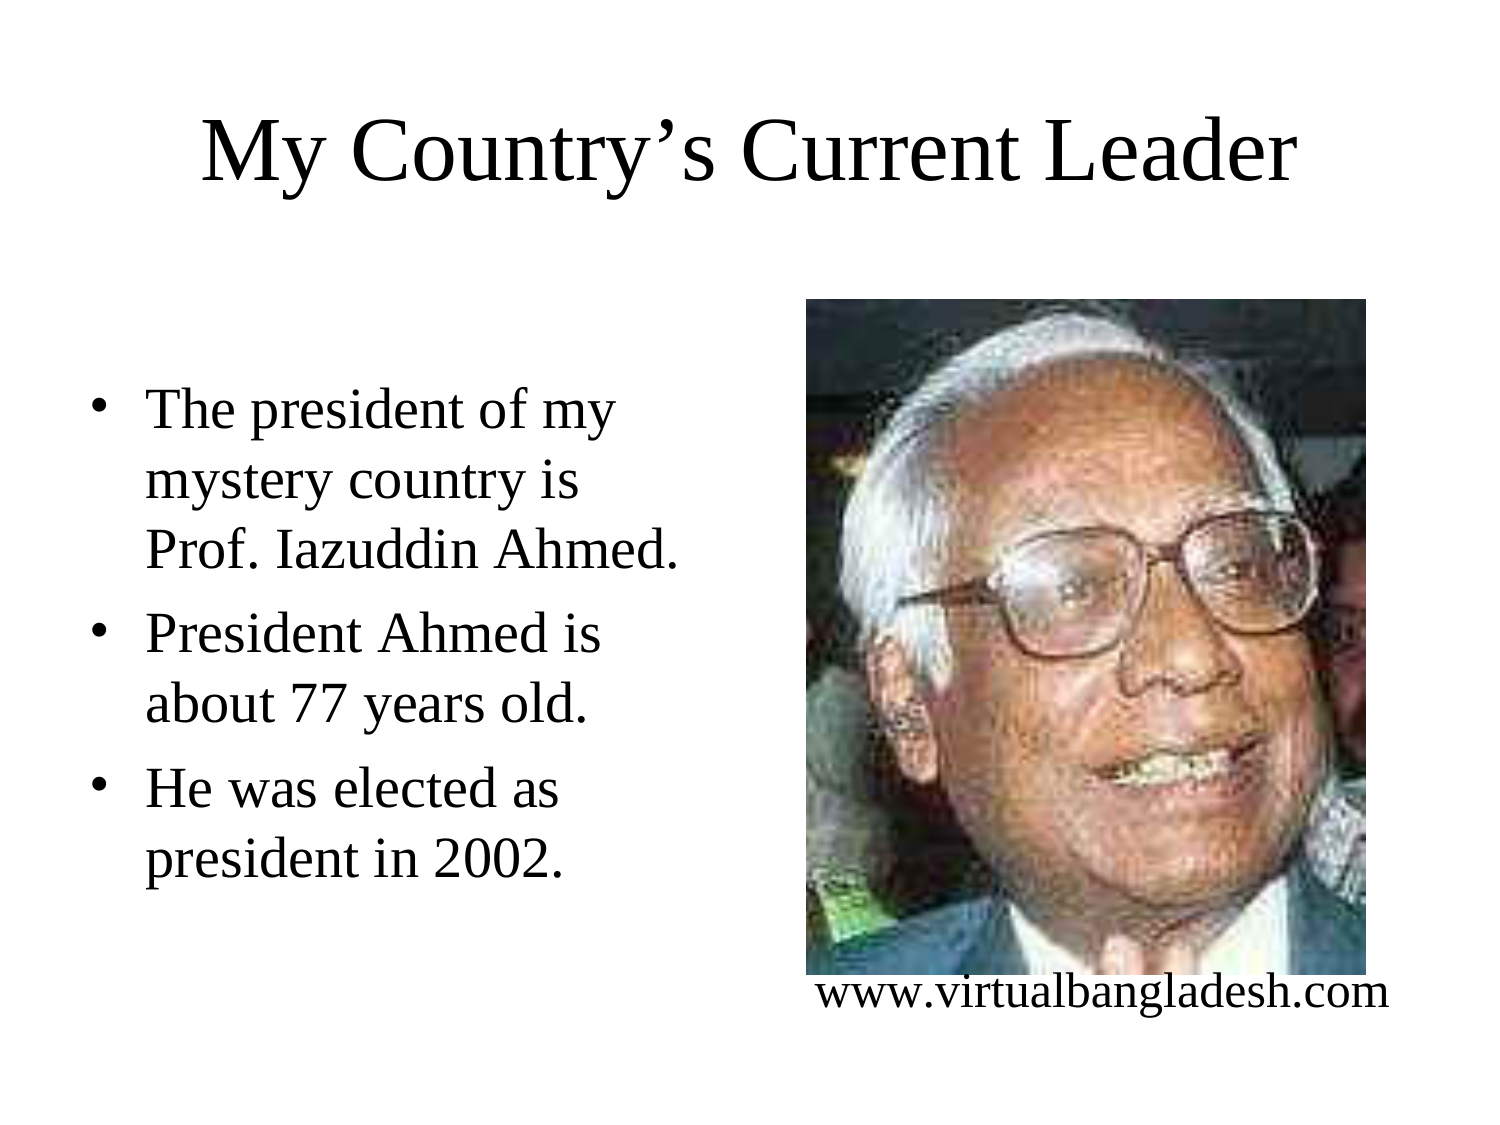

# My Country’s Current Leader
The president of my mystery country is Prof. Iazuddin Ahmed.
President Ahmed is about 77 years old.
He was elected as president in 2002.
www.virtualbangladesh.com